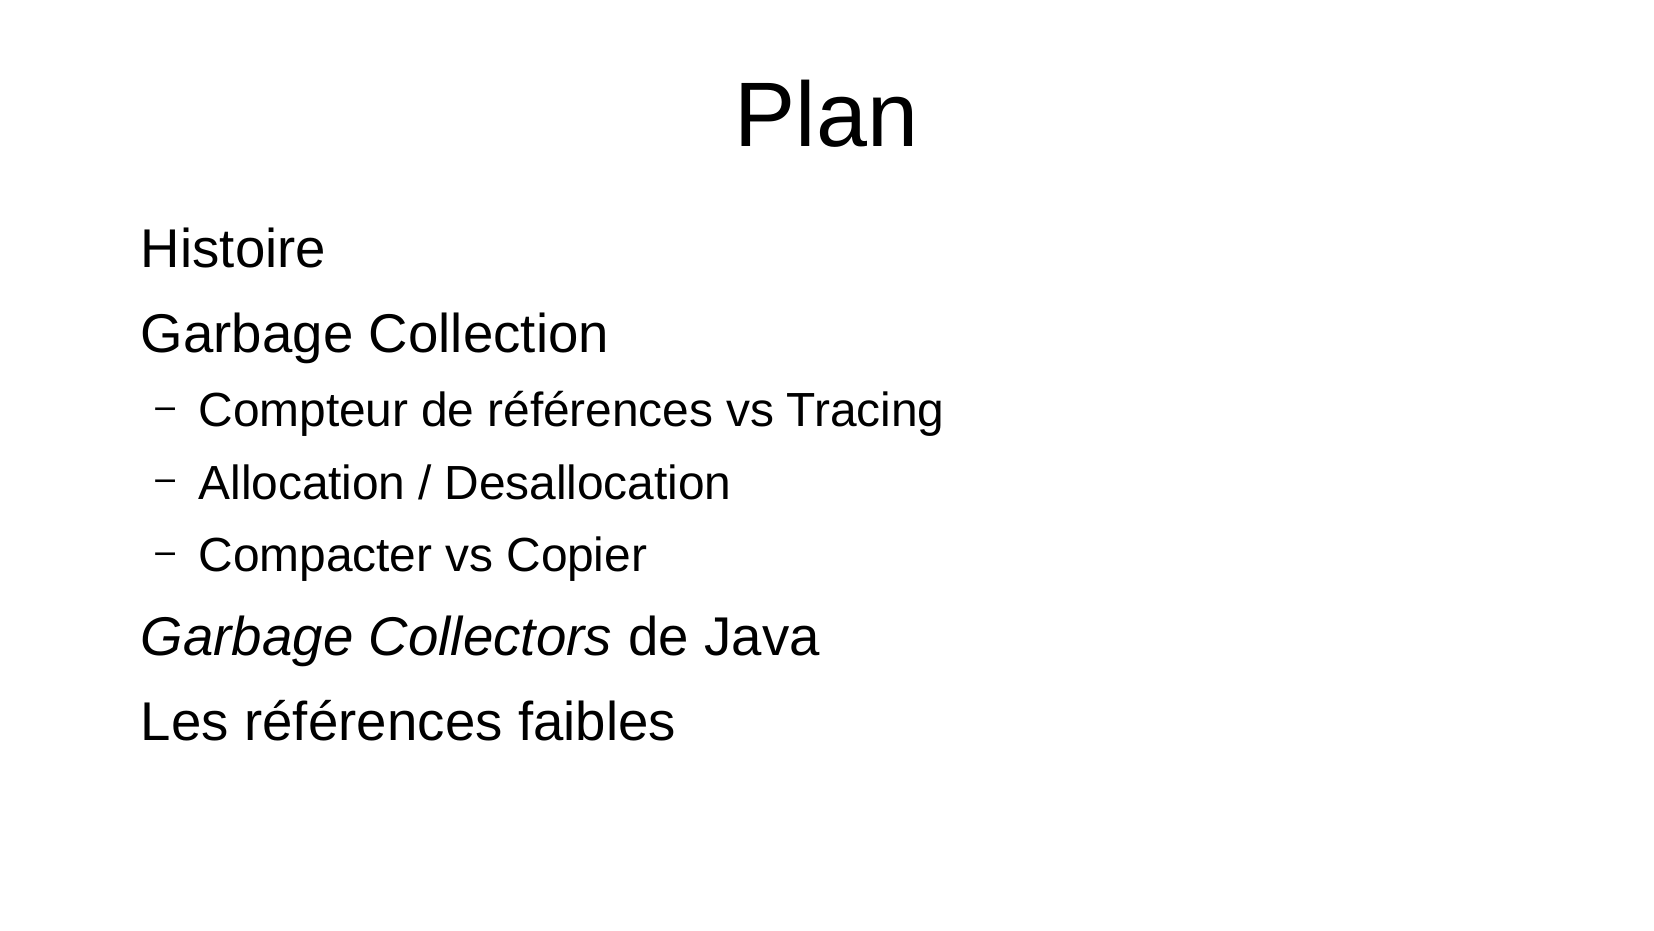

# Plan
Histoire
Garbage Collection
Compteur de références vs Tracing
Allocation / Desallocation
Compacter vs Copier
Garbage Collectors de Java
Les références faibles